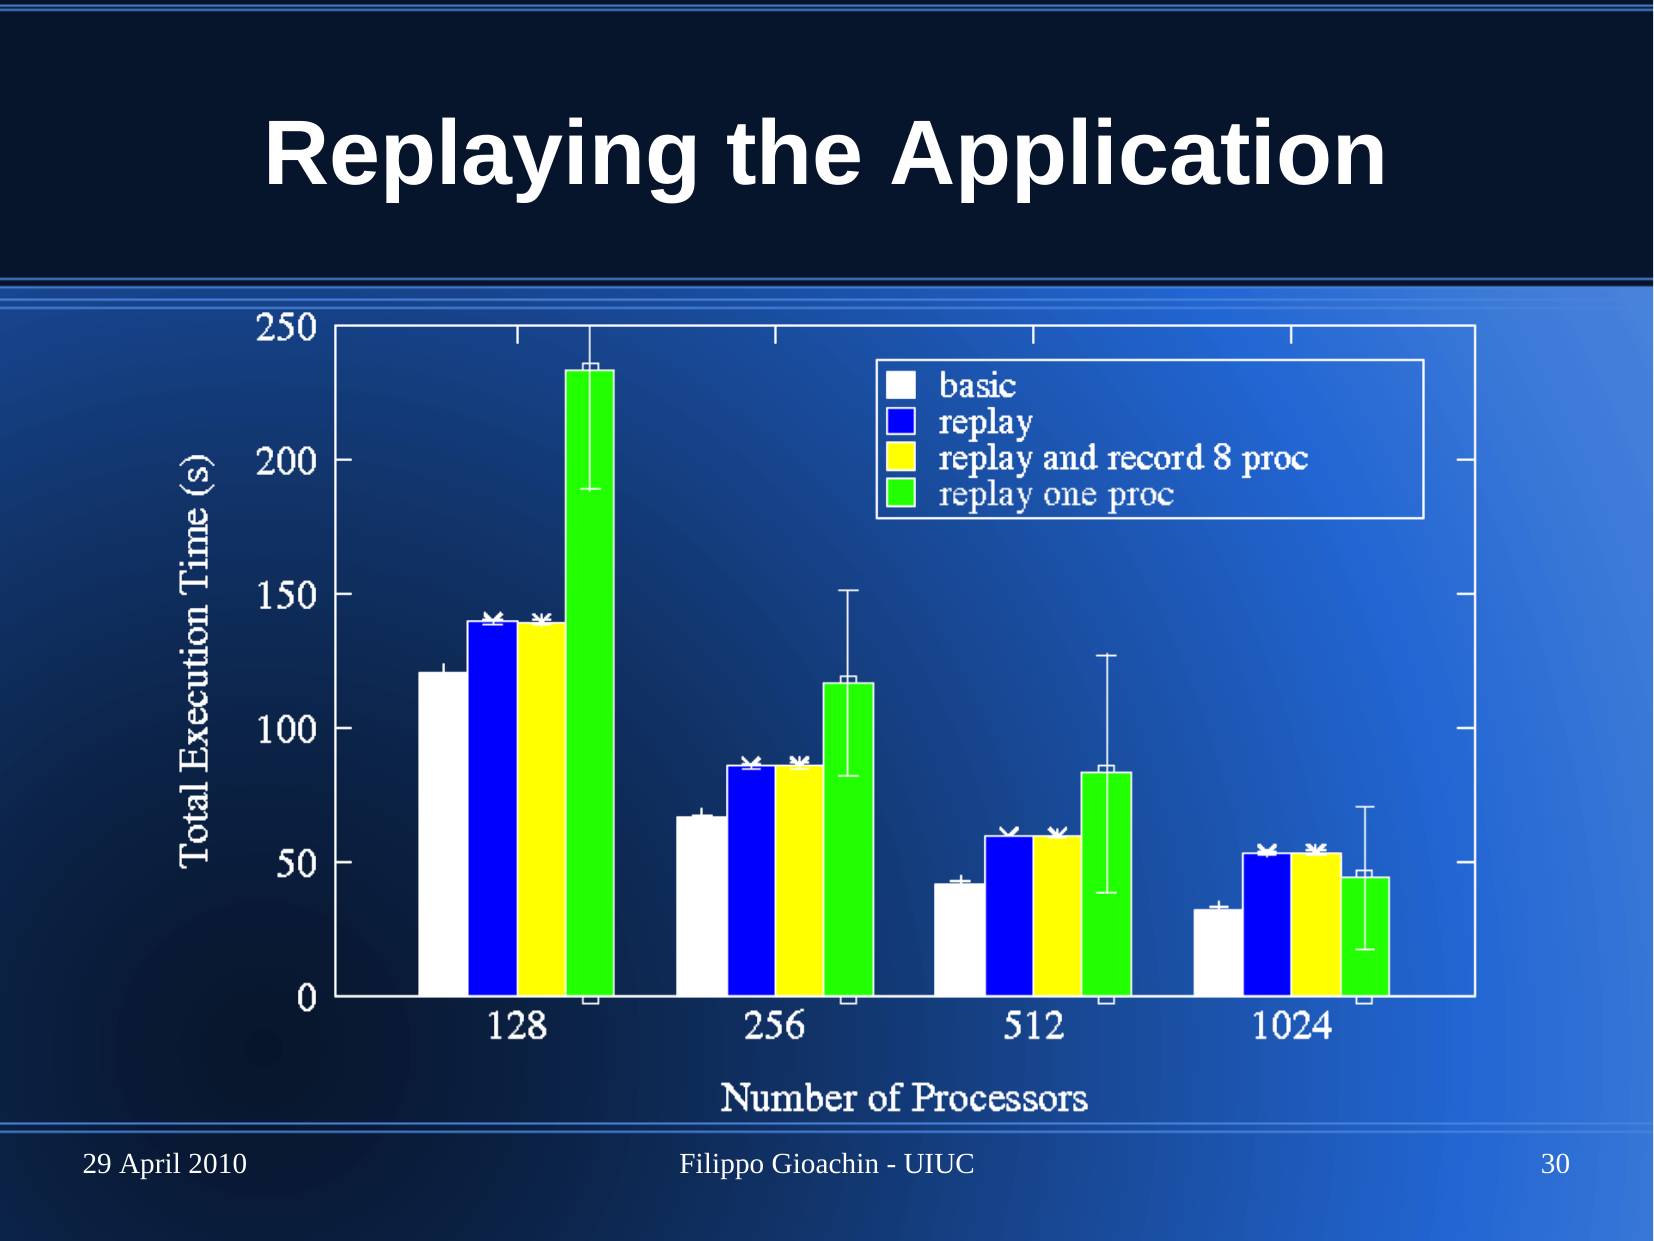

# Replaying the Application
29 April 2010
Filippo Gioachin - UIUC
30